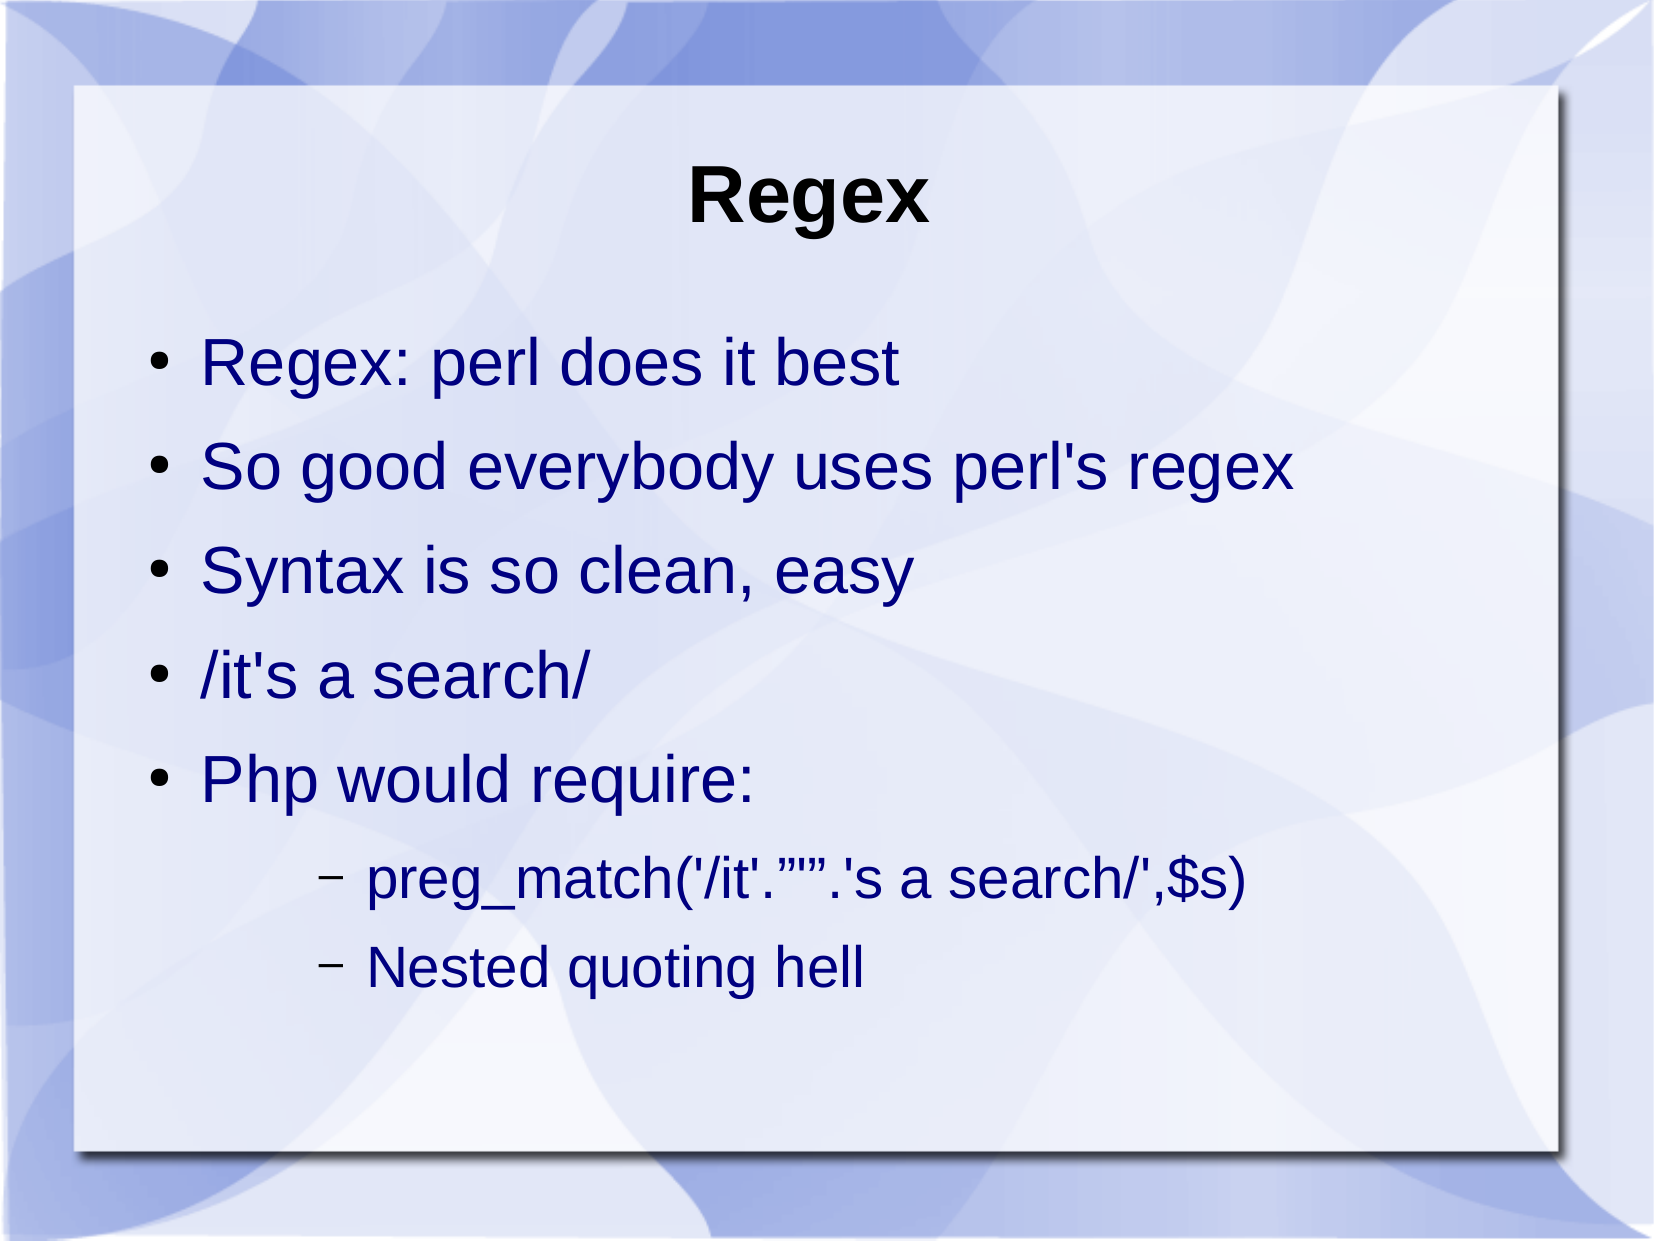

# Regex
Regex: perl does it best
So good everybody uses perl's regex
Syntax is so clean, easy
/it's a search/
Php would require:
preg_match('/it'.”'”.'s a search/',$s)
Nested quoting hell